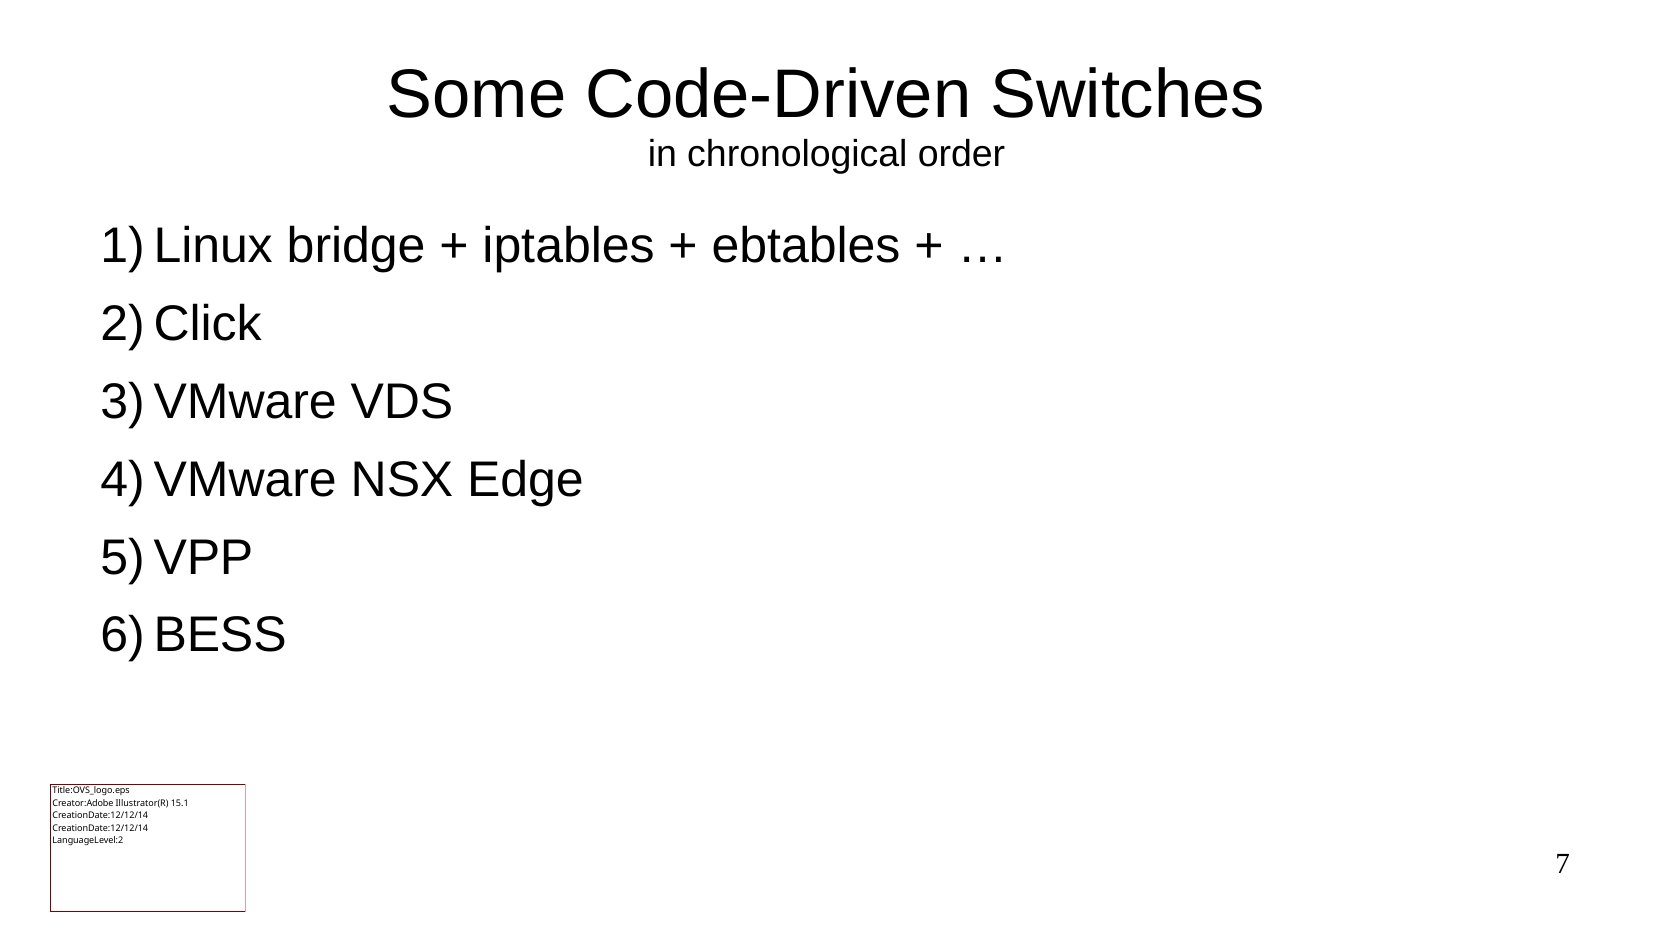

# Some Code-Driven Switches in chronological order
Linux bridge + iptables + ebtables + …
Click
VMware VDS
VMware NSX Edge
VPP
BESS
7